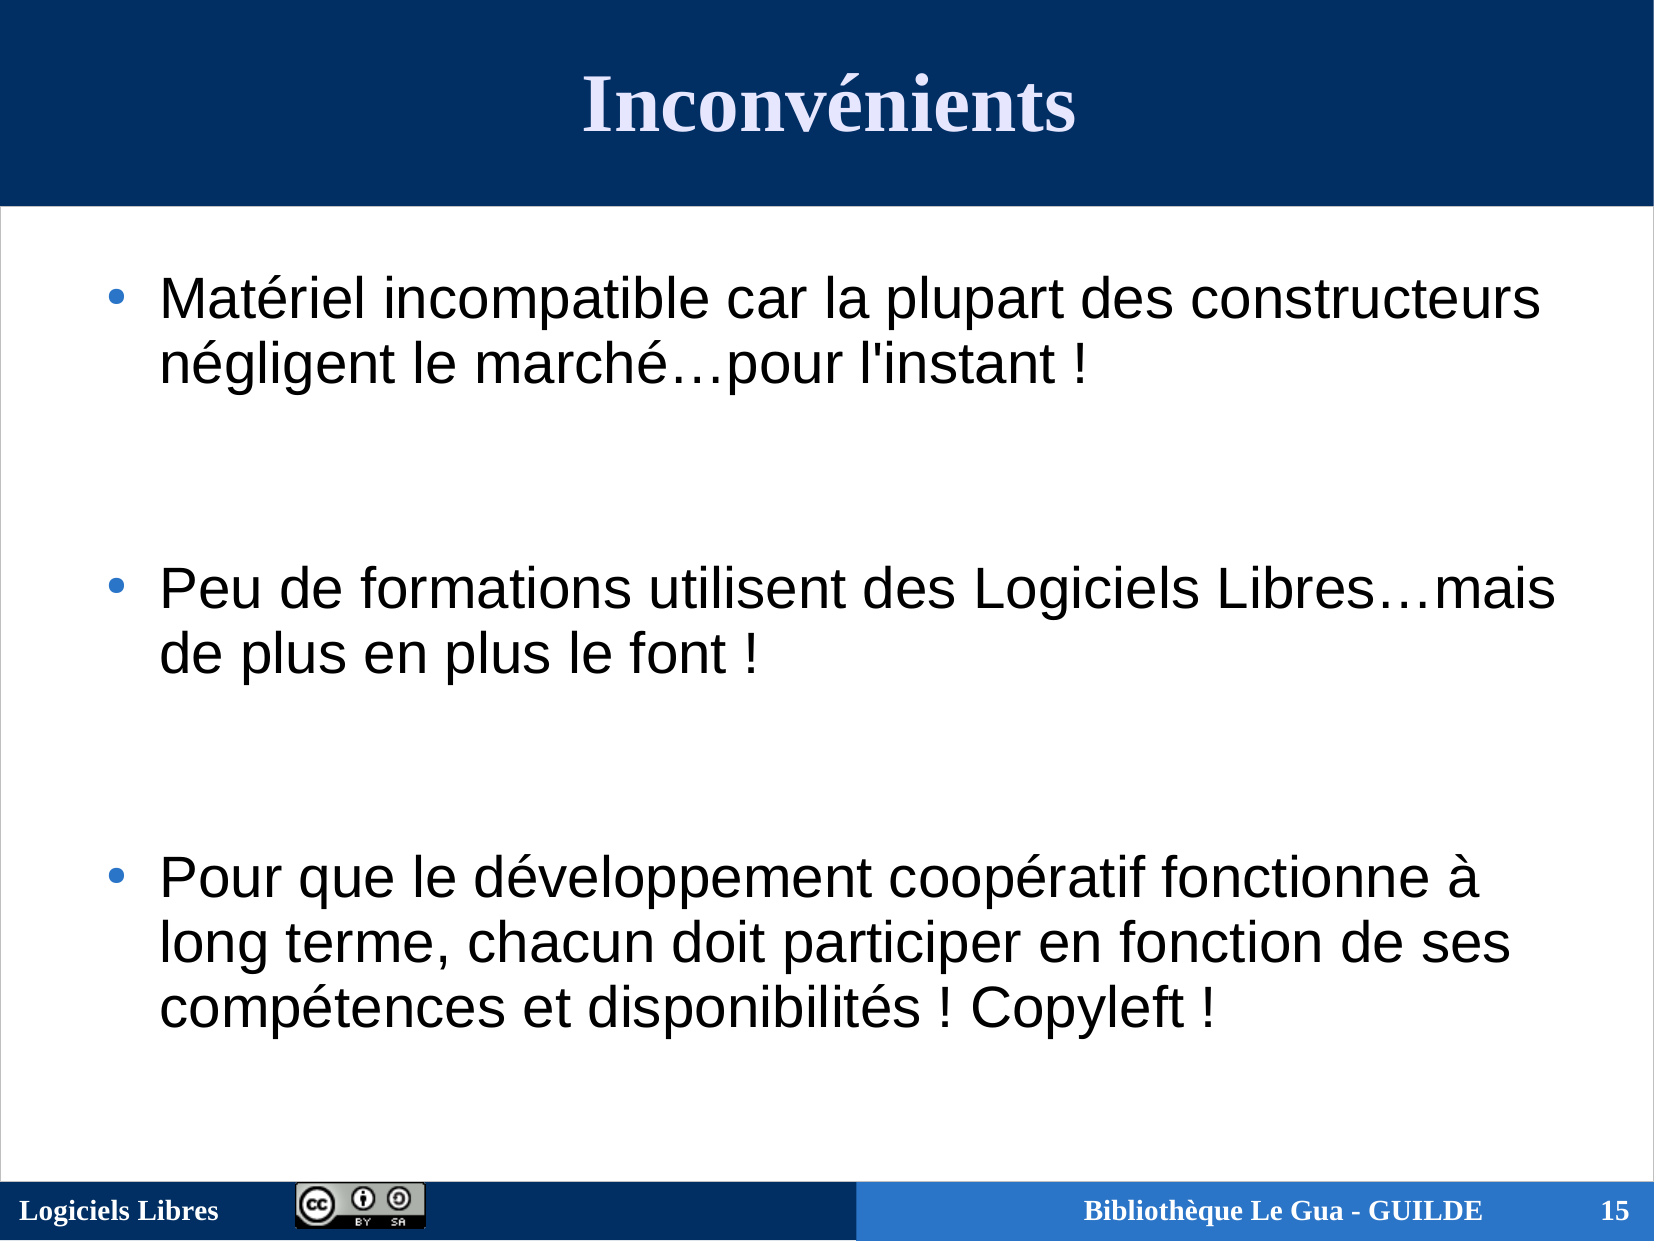

# Inconvénients
Matériel incompatible car la plupart des constructeurs négligent le marché…pour l'instant !
Peu de formations utilisent des Logiciels Libres…mais de plus en plus le font !
Pour que le développement coopératif fonctionne à long terme, chacun doit participer en fonction de ses compétences et disponibilités ! Copyleft !
15